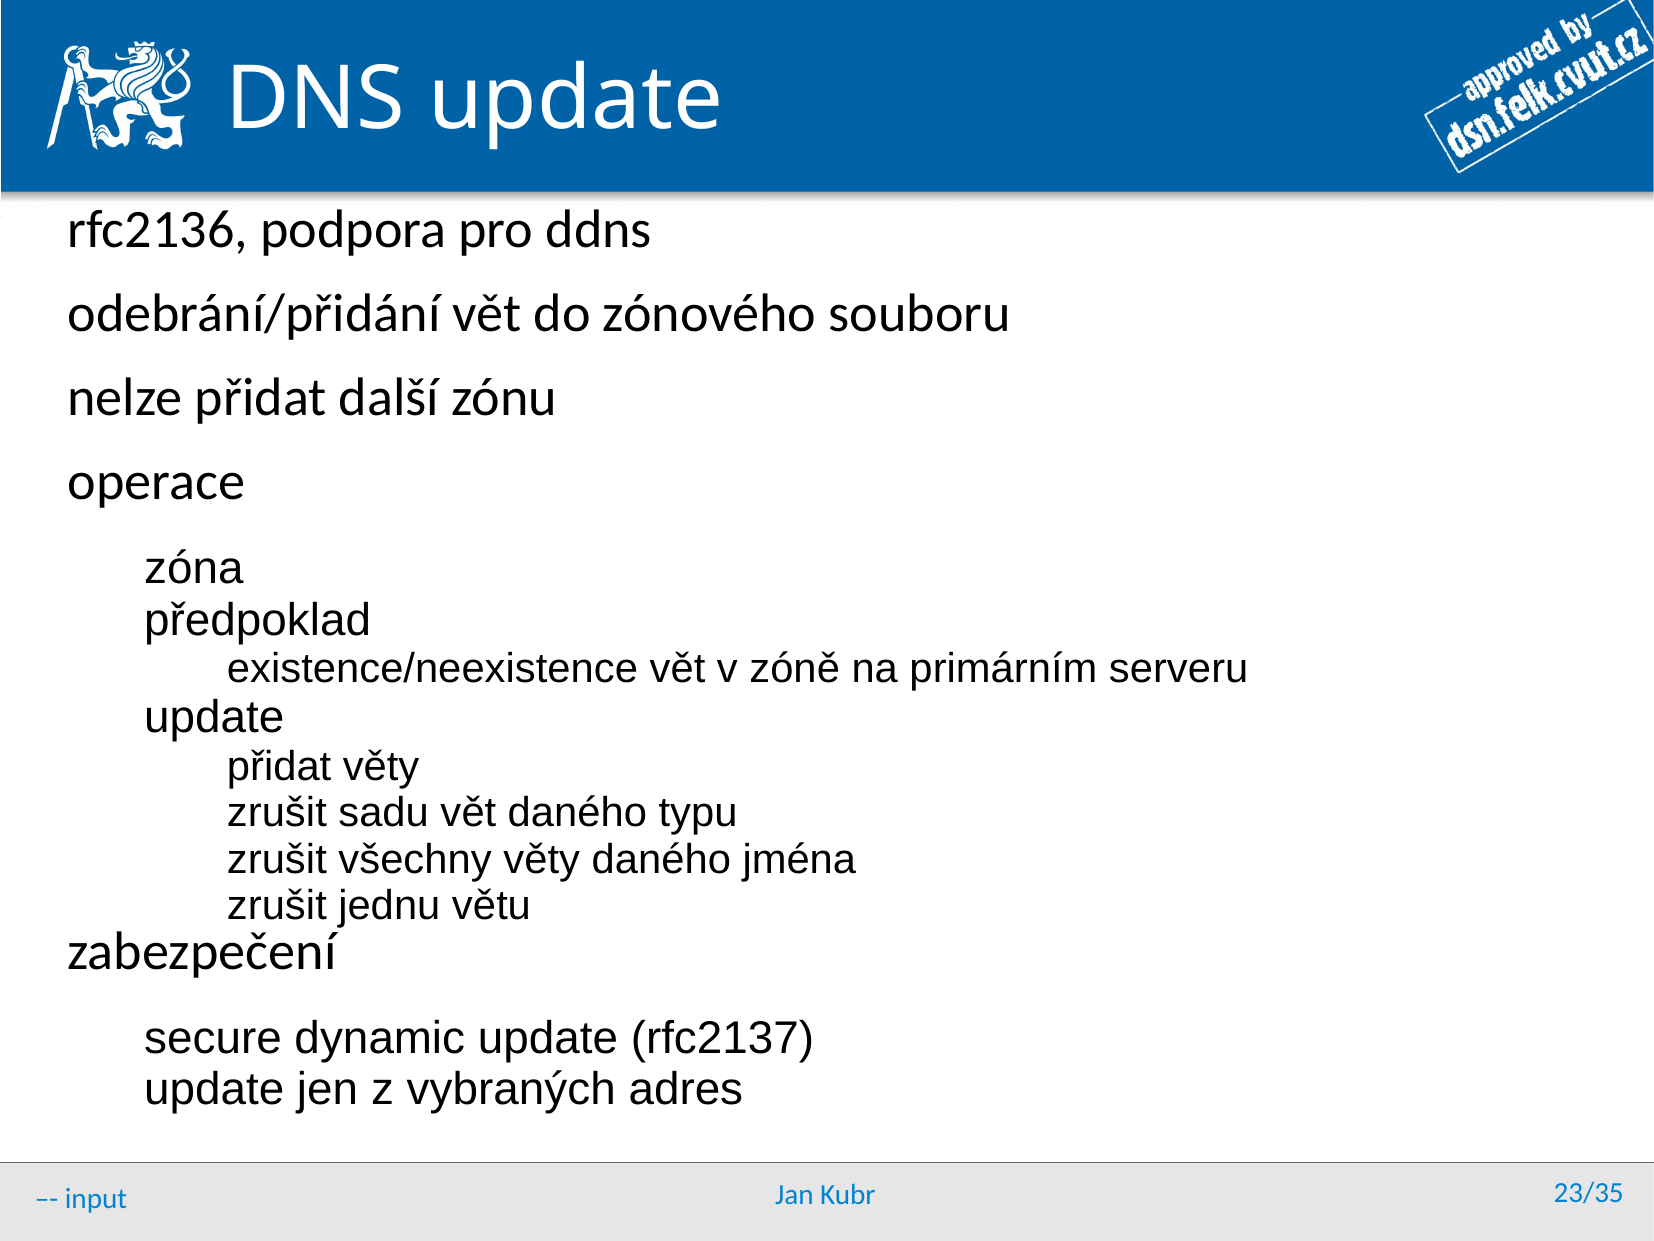

# DNS update
rfc2136, podpora pro ddns
odebrání/přidání vět do zónového souboru
nelze přidat další zónu
operace
zóna
předpoklad
existence/neexistence vět v zóně na primárním serveru
update
přidat věty
zrušit sadu vět daného typu
zrušit všechny věty daného jména
zrušit jednu větu
zabezpečení
secure dynamic update (rfc2137)
update jen z vybraných adres
23
Jan Kubr
02/2006